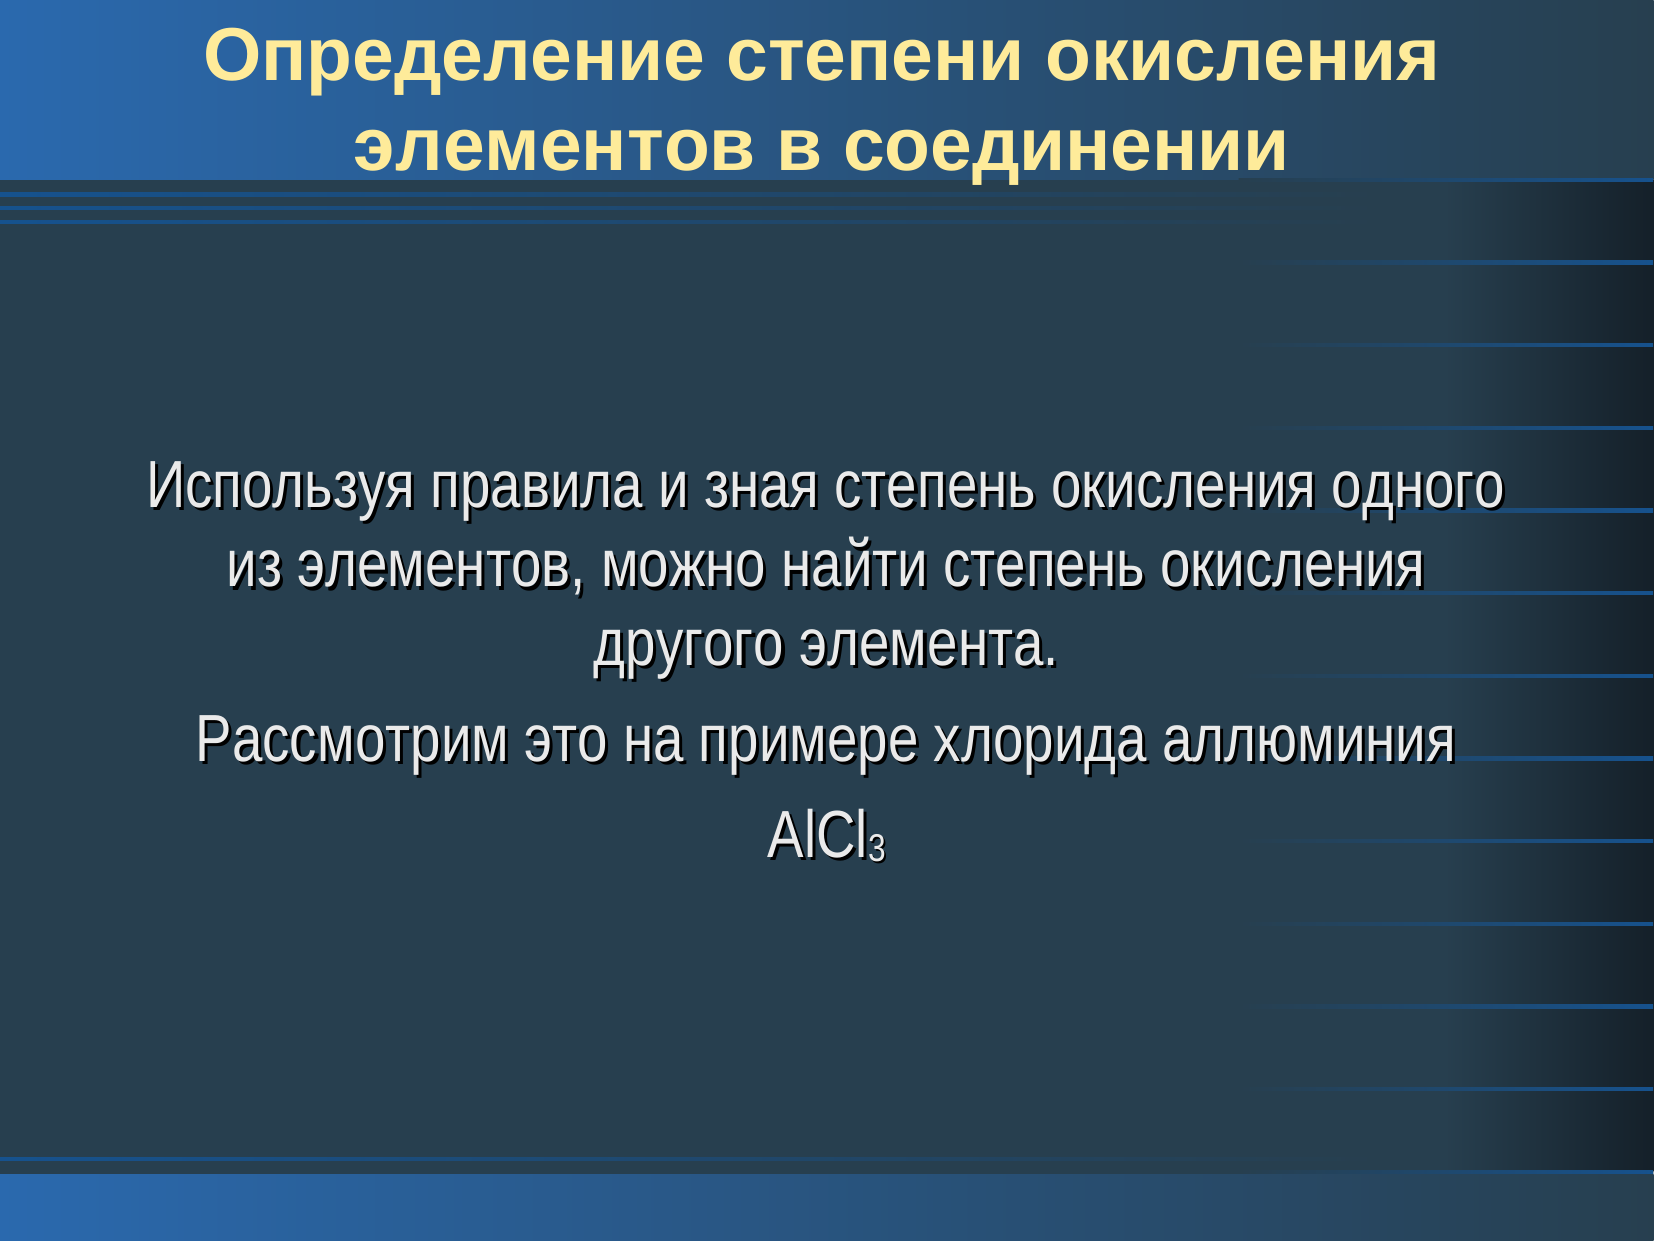

# Определение степени окисления элементов в соединении
Используя правила и зная степень окисления одного из элементов, можно найти степень окисления другого элемента.
Рассмотрим это на примере хлорида аллюминия
AlCl3